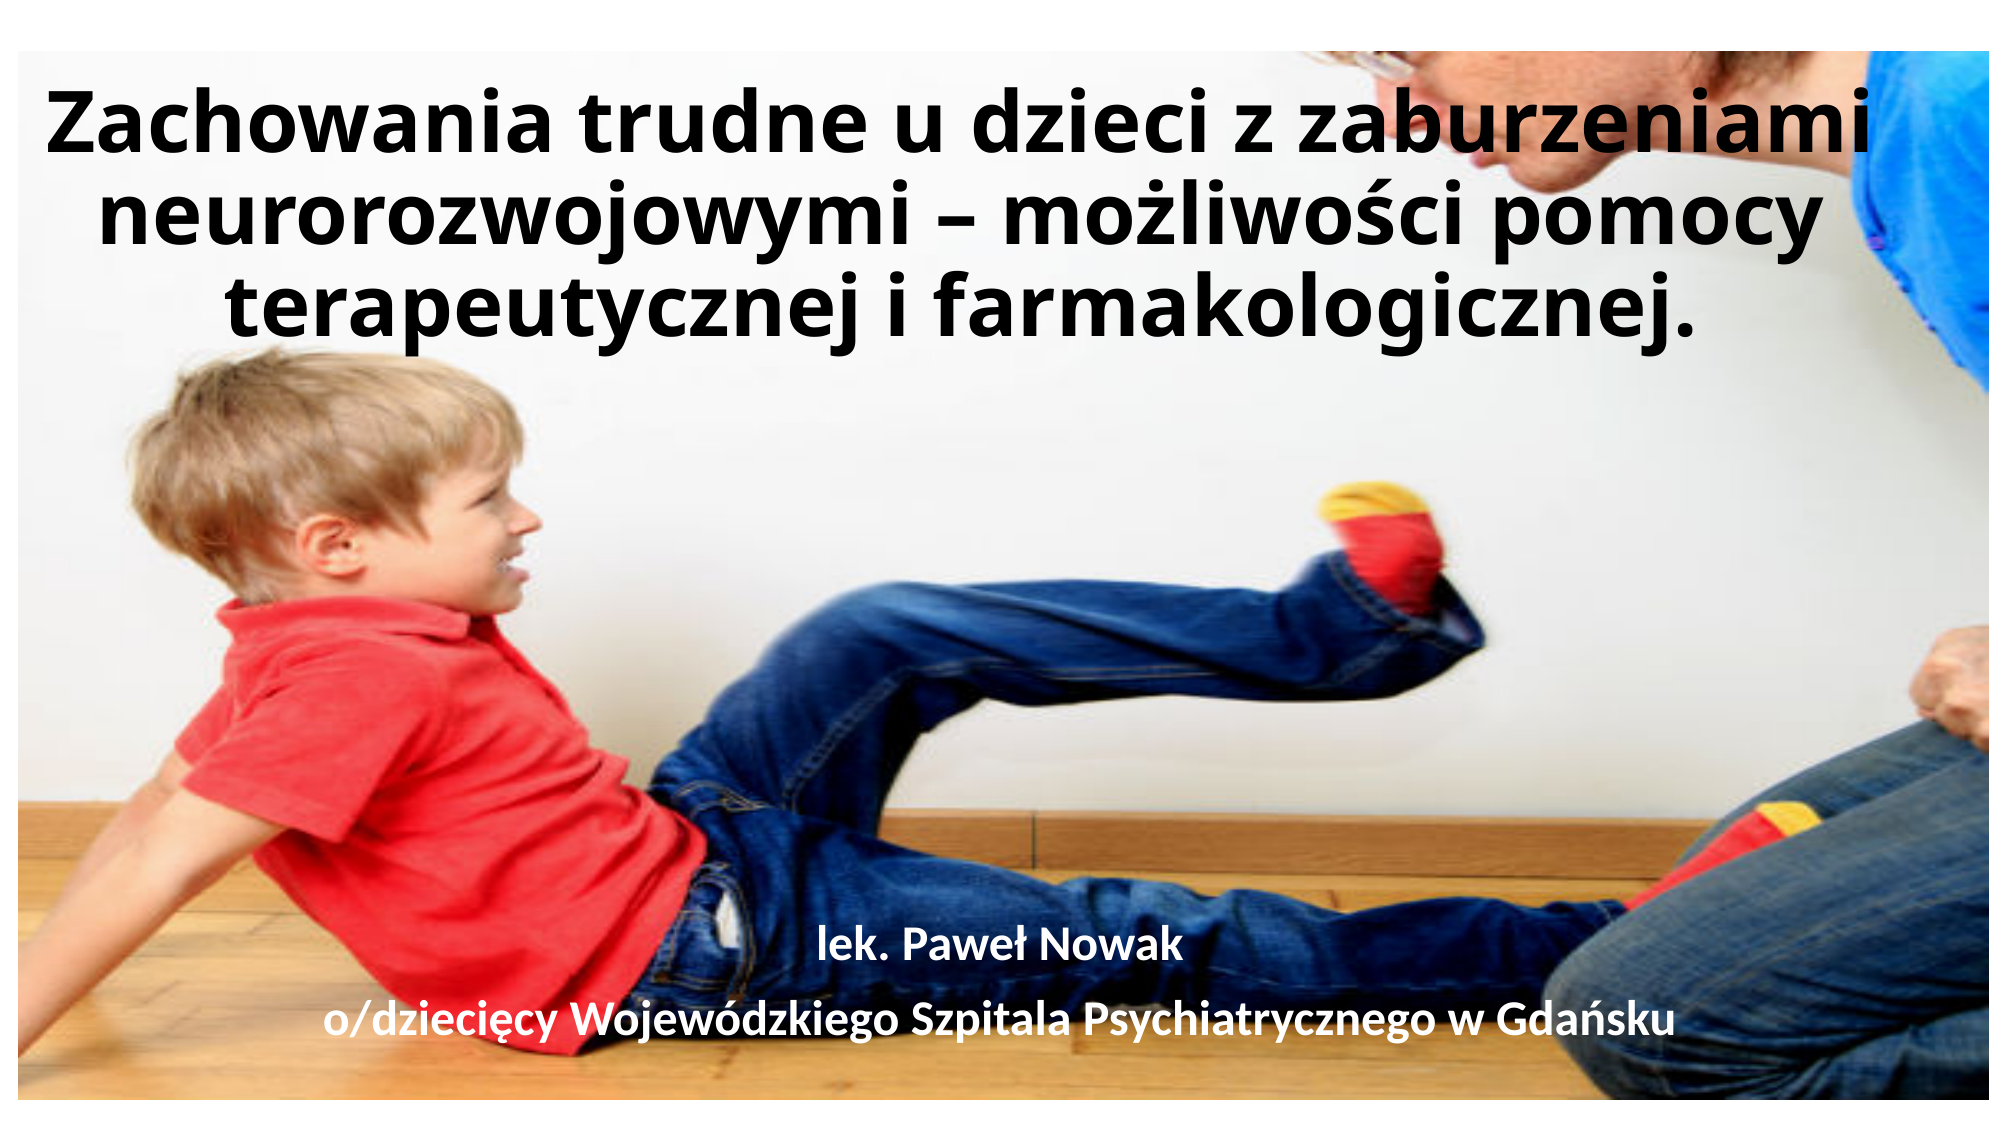

# Zachowania trudne u dzieci z zaburzeniami neurorozwojowymi – możliwości pomocy terapeutycznej i farmakologicznej.
lek. Paweł Nowak
o/dziecięcy Wojewódzkiego Szpitala Psychiatrycznego w Gdańsku